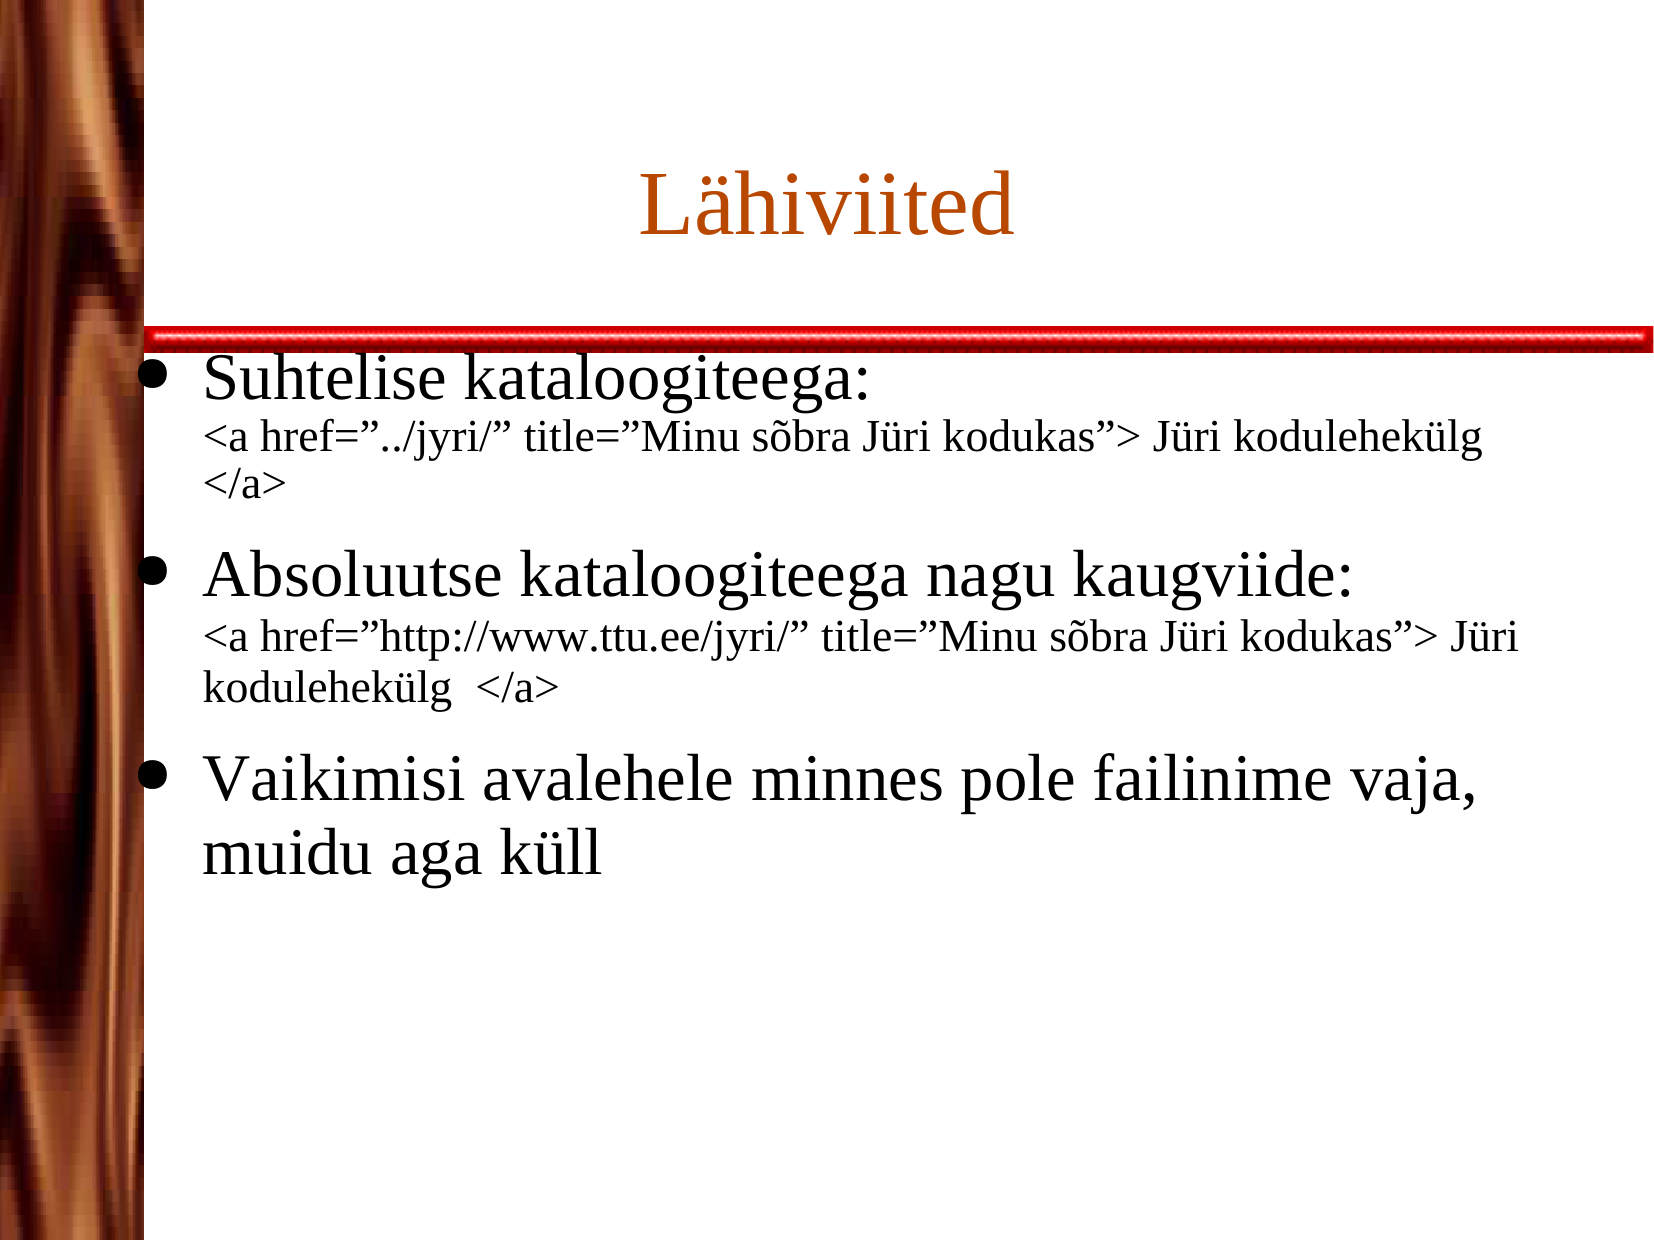

# Lähiviited
Suhtelise kataloogiteega:
<a href=”../jyri/” title=”Minu sõbra Jüri kodukas”> Jüri kodulehekülg </a>
Absoluutse kataloogiteega nagu kaugviide:
<a href=”http://www.ttu.ee/jyri/” title=”Minu sõbra Jüri kodukas”> Jüri kodulehekülg </a>
Vaikimisi avalehele minnes pole failinime vaja, muidu aga küll